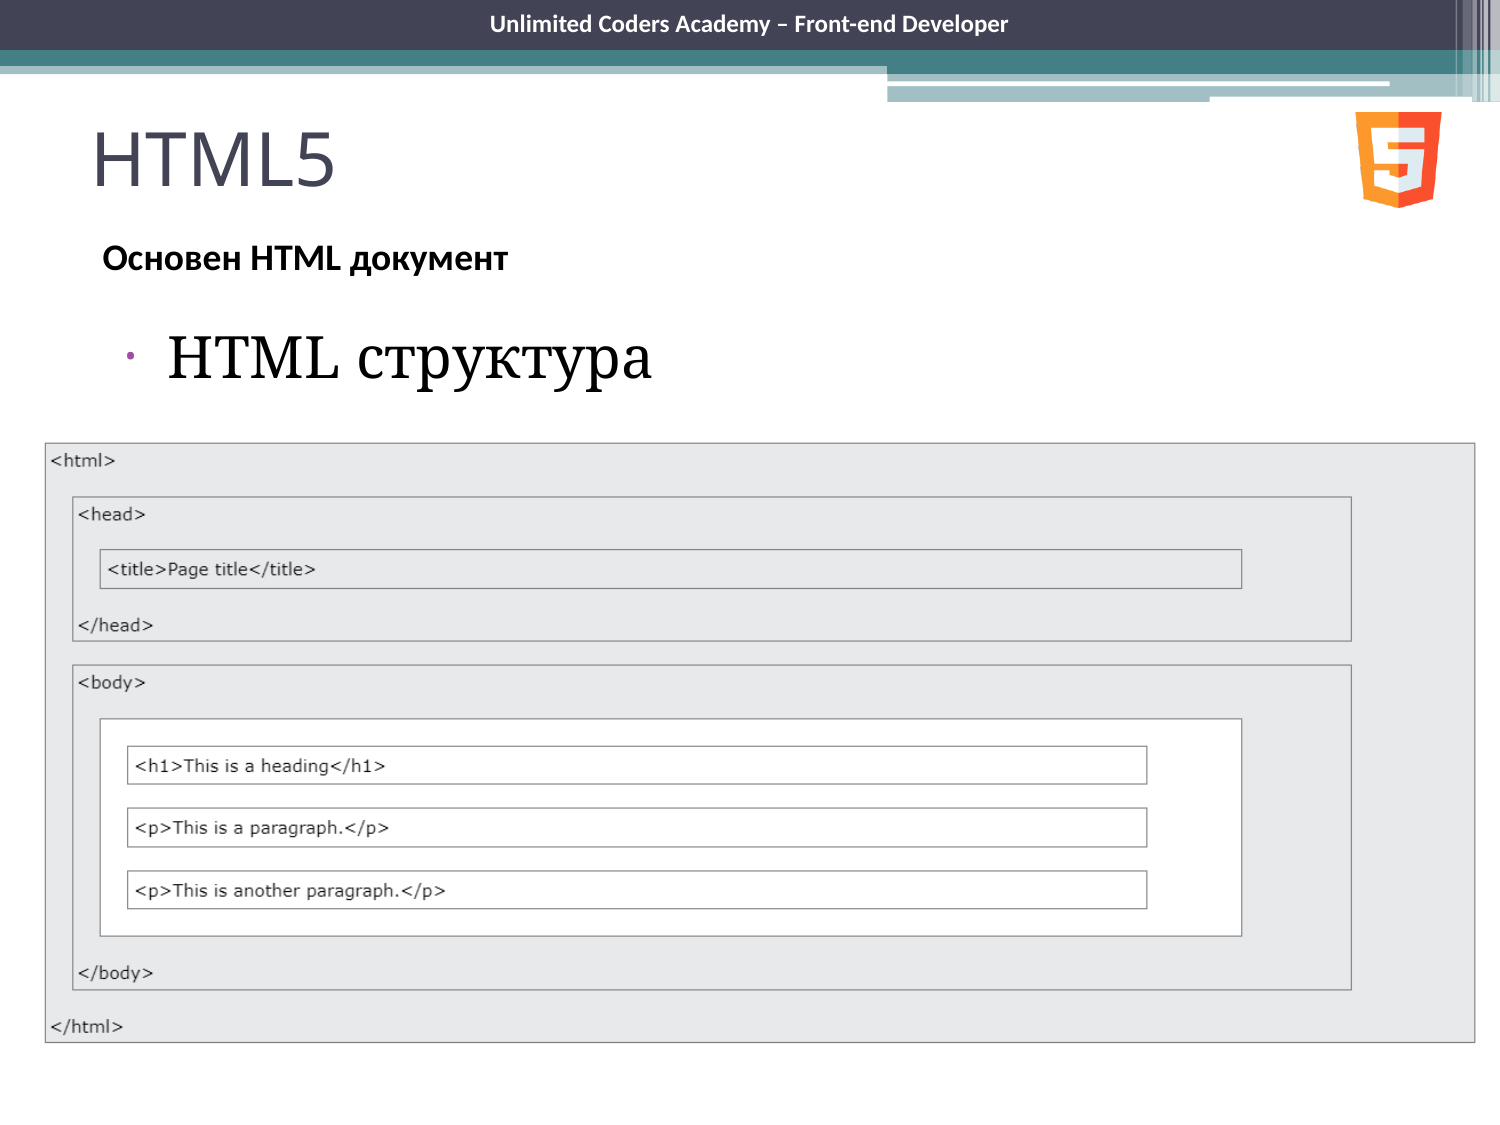

Unlimited Coders Academy – Front-end Developer
# HTML5
Основен HTML документ
HTML структура